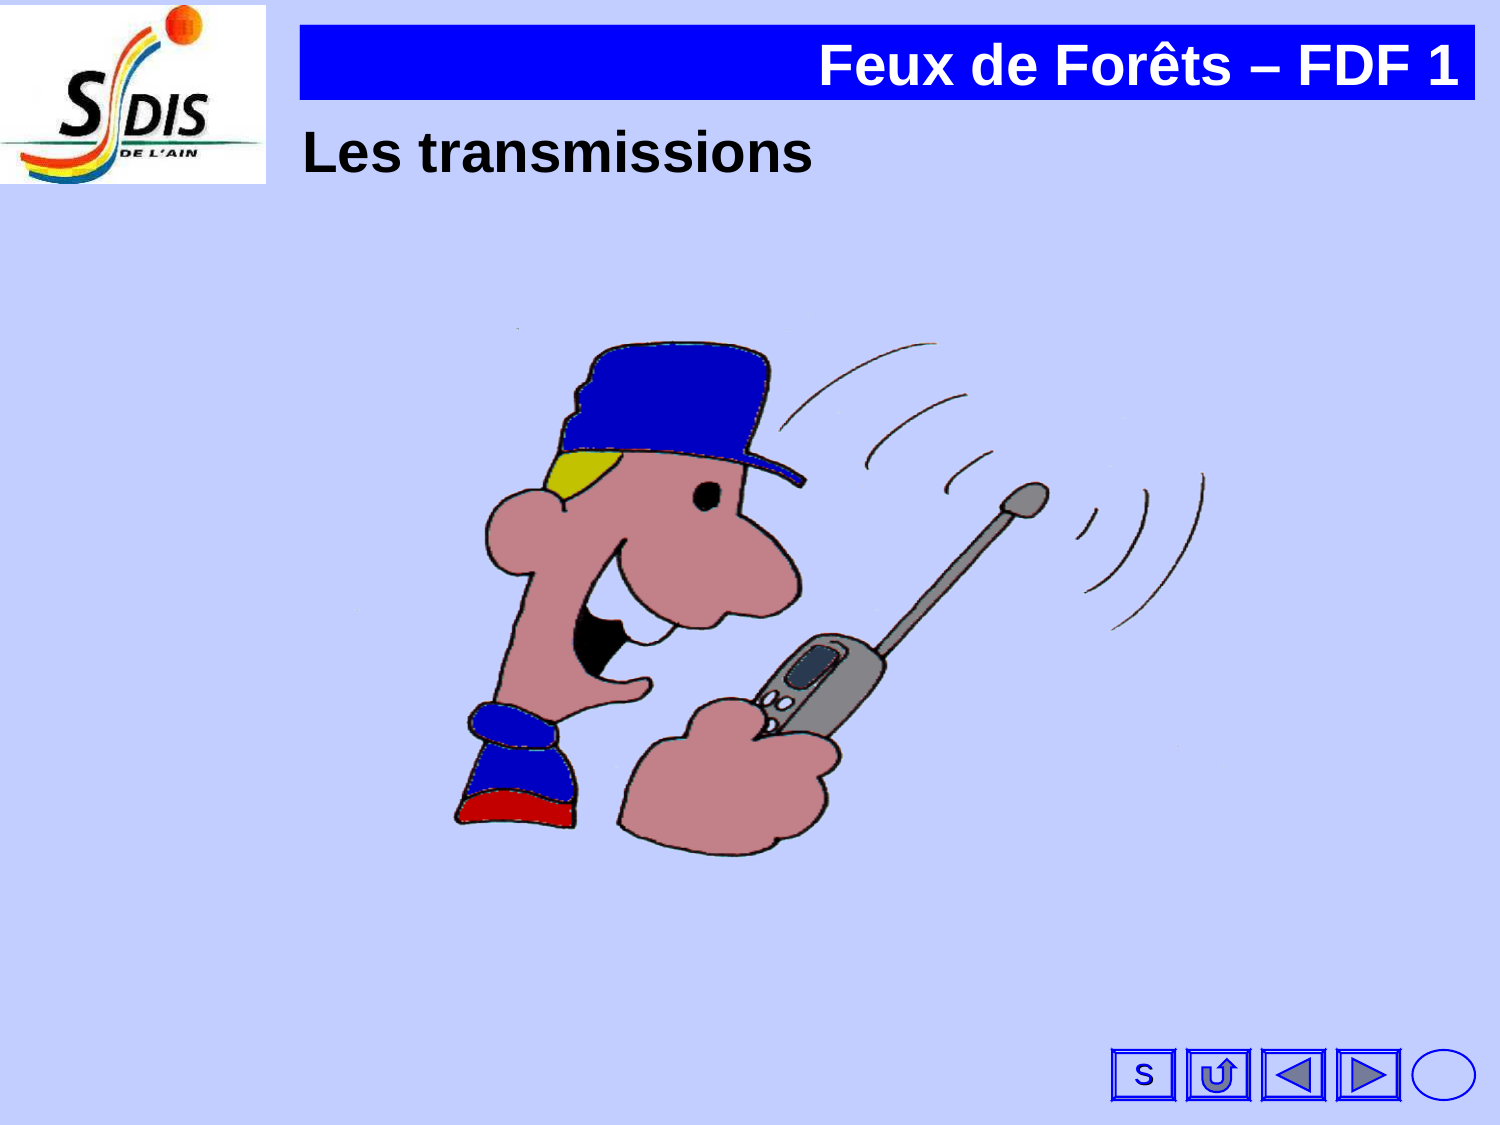

Feux de Forêts – FDF 1
Les transmissions